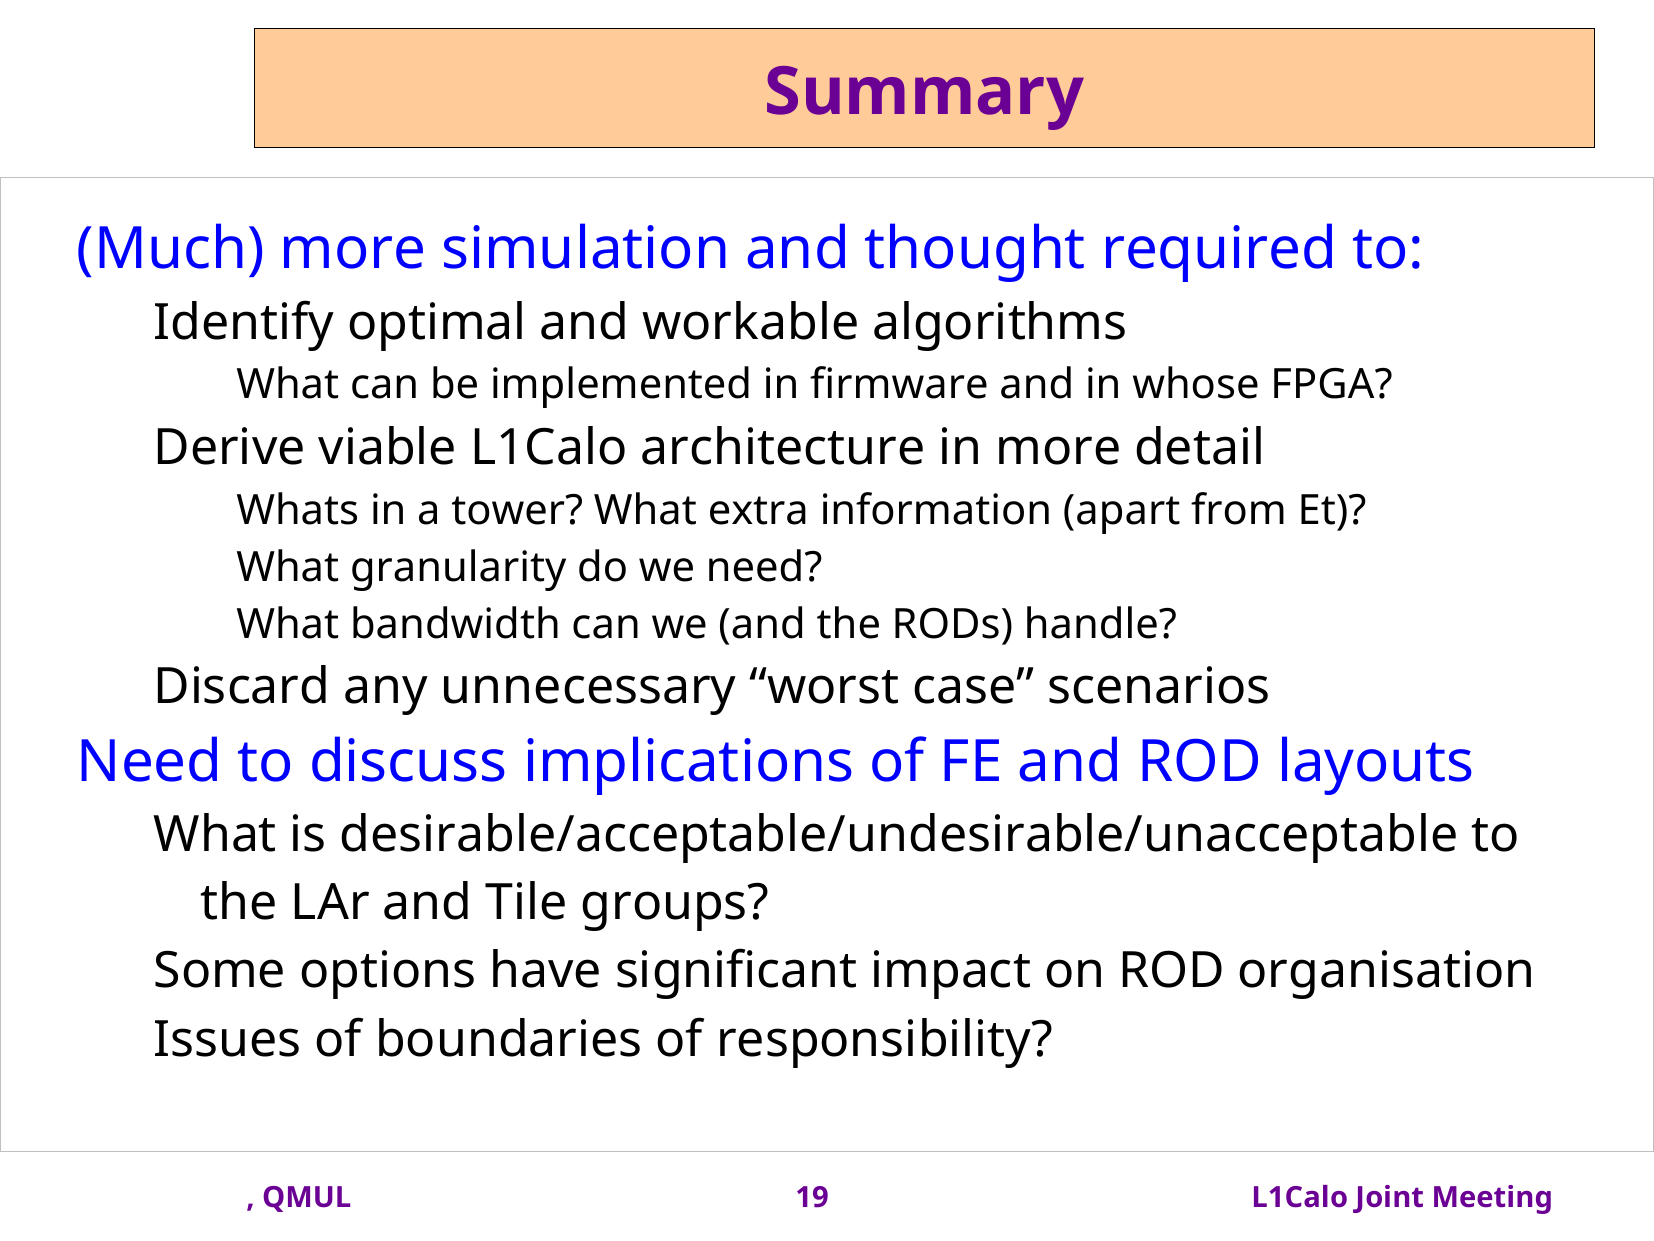

# Summary
(Much) more simulation and thought required to:
Identify optimal and workable algorithms
What can be implemented in firmware and in whose FPGA?
Derive viable L1Calo architecture in more detail
Whats in a tower? What extra information (apart from Et)?
What granularity do we need?
What bandwidth can we (and the RODs) handle?
Discard any unnecessary “worst case” scenarios
Need to discuss implications of FE and ROD layouts
What is desirable/acceptable/undesirable/unacceptable to the LAr and Tile groups?
Some options have significant impact on ROD organisation
Issues of boundaries of responsibility?